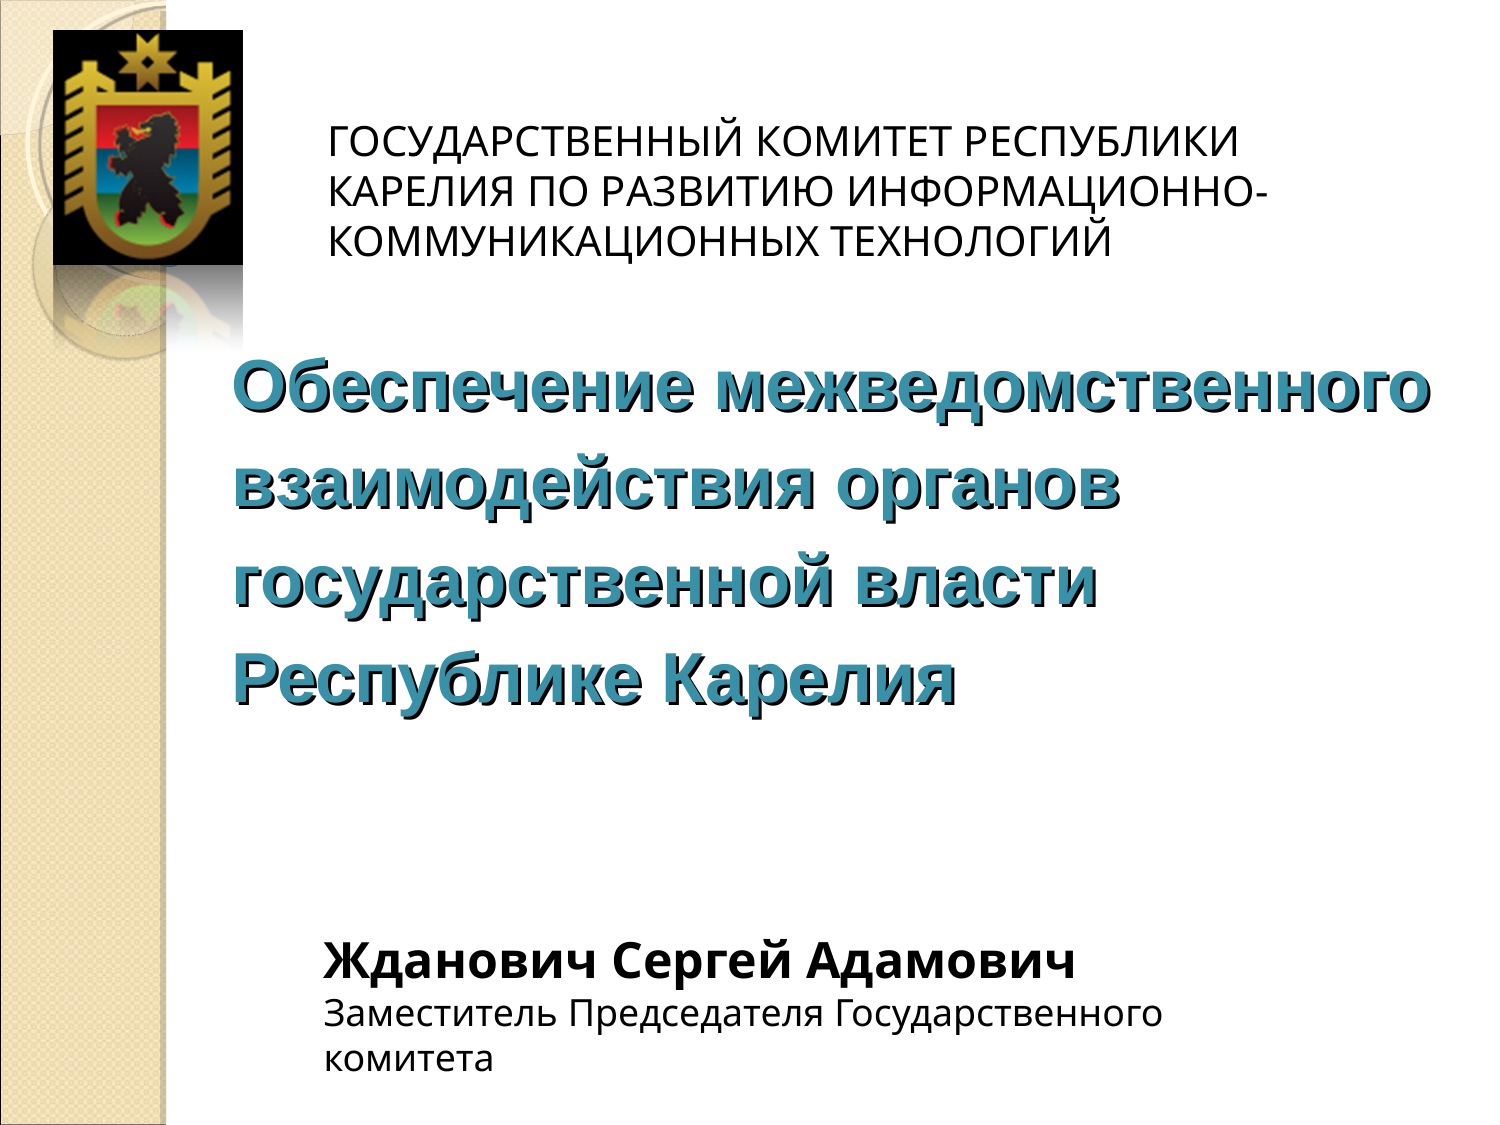

ГОСУДАРСТВЕННЫЙ КОМИТЕТ РЕСПУБЛИКИ КАРЕЛИЯ ПО РАЗВИТИЮ ИНФОРМАЦИОННО-КОММУНИКАЦИОННЫХ ТЕХНОЛОГИЙ
# Обеспечение межведомственного взаимодействия органов государственной власти Республике Карелия
Жданович Сергей Адамович
Заместитель Председателя Государственного комитета